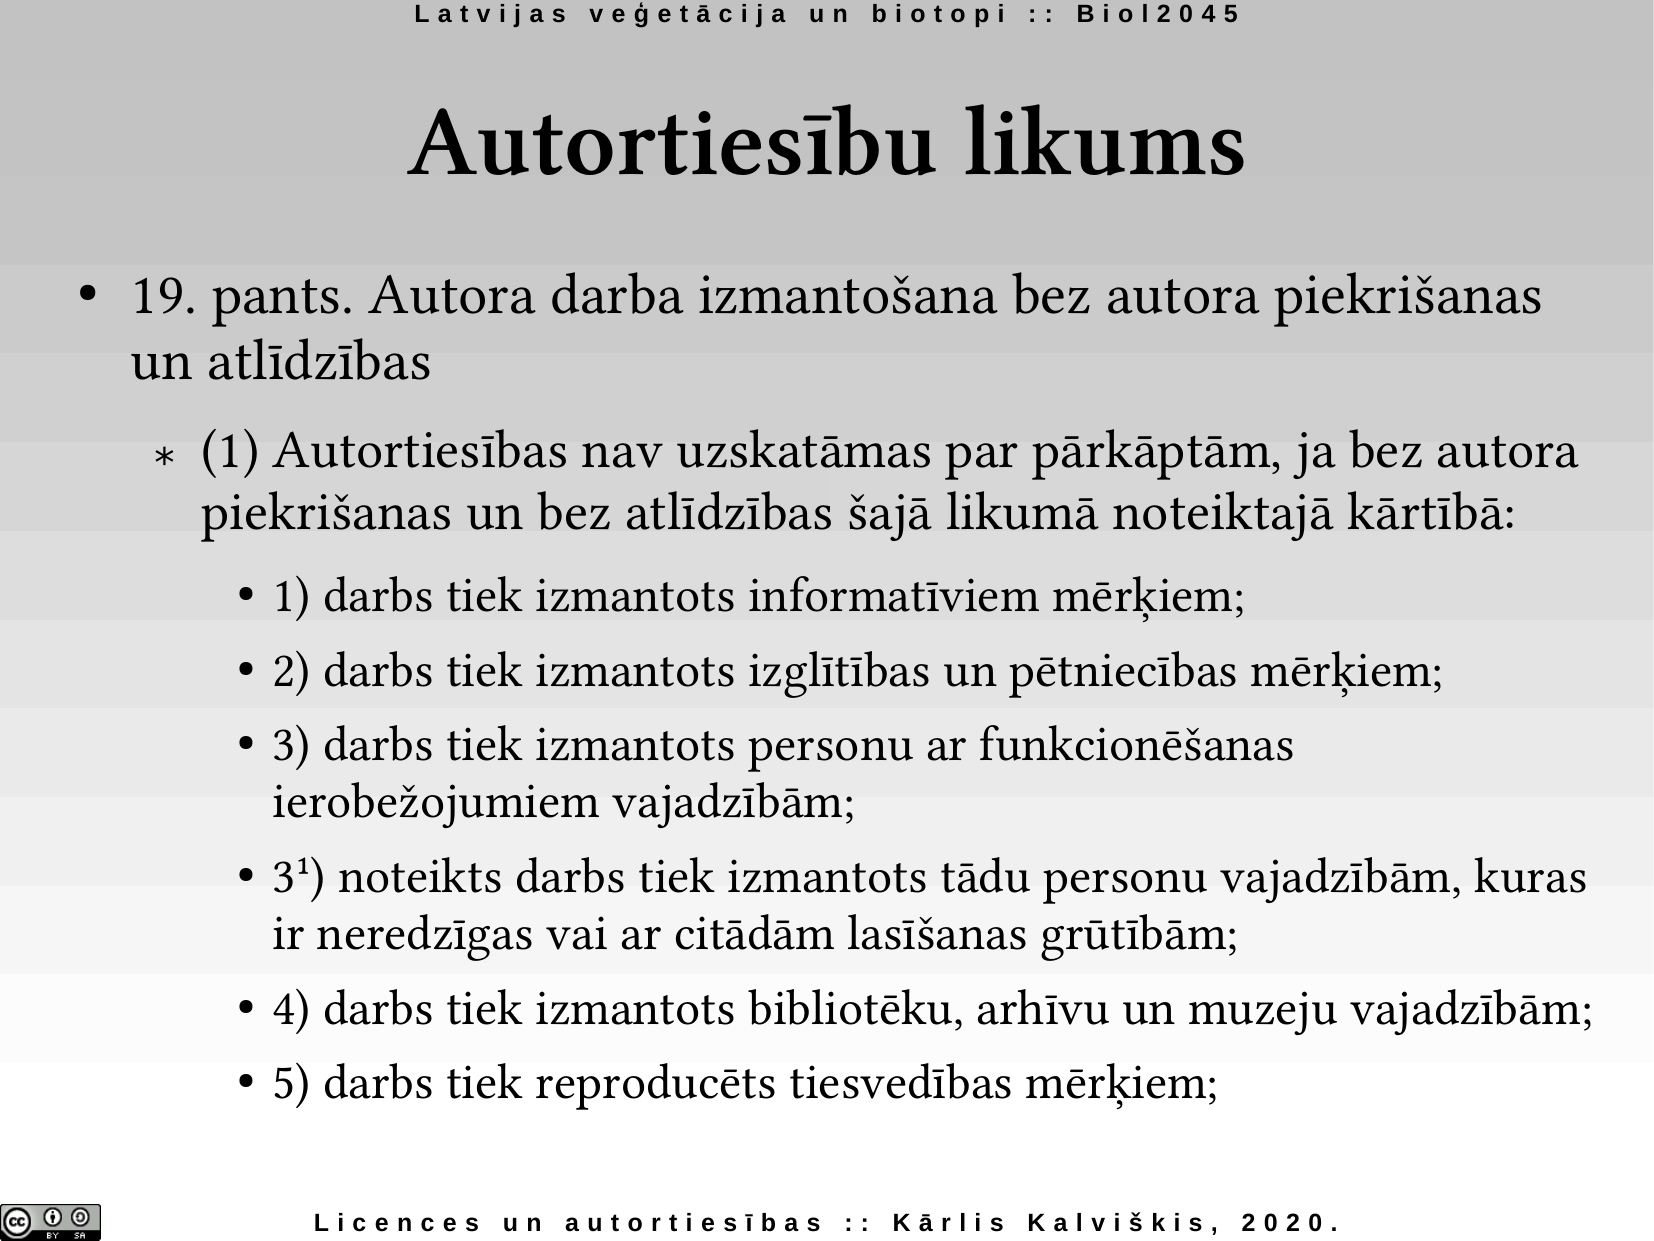

# Autortiesību likums
19. pants. Autora darba izmantošana bez autora piekrišanas un atlīdzības
(1) Autortiesības nav uzskatāmas par pārkāptām, ja bez autora piekrišanas un bez atlīdzības šajā likumā noteiktajā kārtībā:
1) darbs tiek izmantots informatīviem mērķiem;
2) darbs tiek izmantots izglītības un pētniecības mērķiem;
3) darbs tiek izmantots personu ar funkcionēšanas ierobežojumiem vajadzībām;
3¹) noteikts darbs tiek izmantots tādu personu vajadzībām, kuras ir neredzīgas vai ar citādām lasīšanas grūtībām;
4) darbs tiek izmantots bibliotēku, arhīvu un muzeju vajadzībām;
5) darbs tiek reproducēts tiesvedības mērķiem;